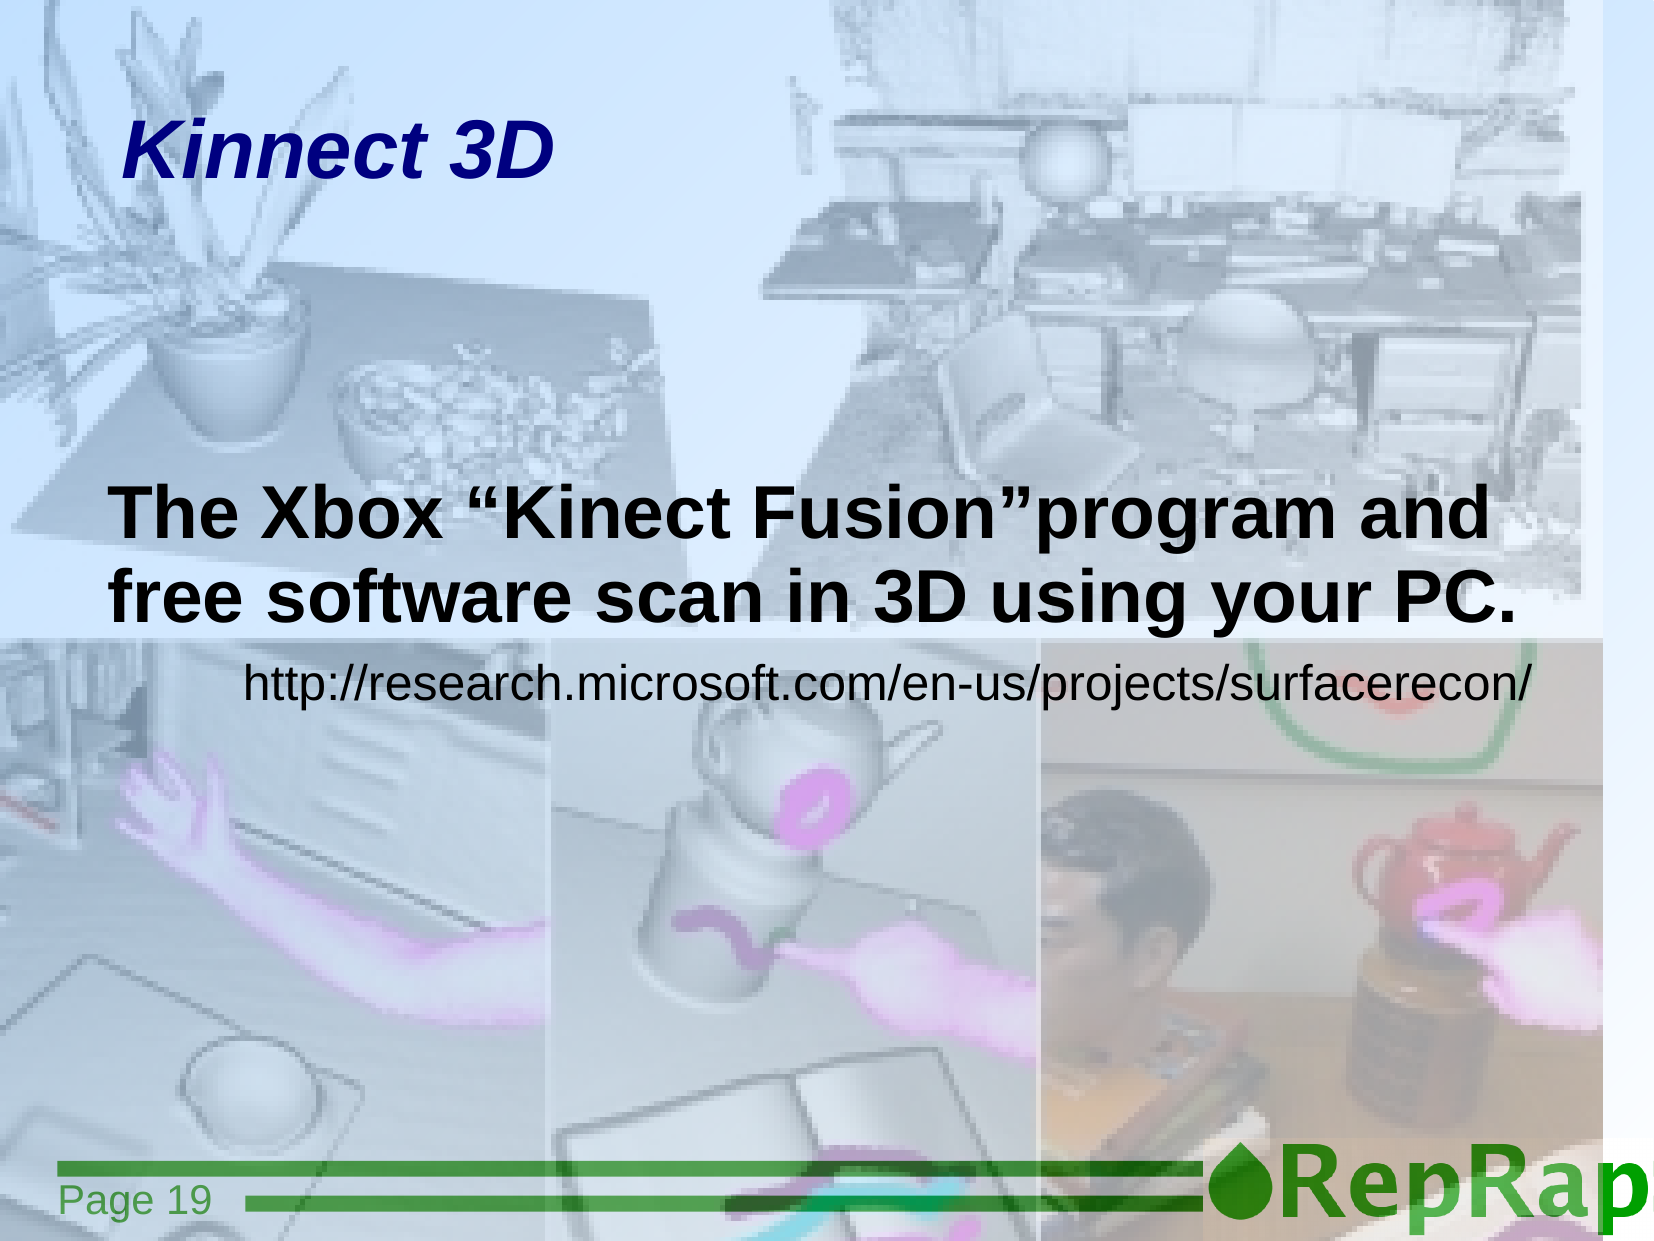

# Kinnect 3D
The Xbox “Kinect Fusion”program and free software scan in 3D using your PC.
http://research.microsoft.com/en-us/projects/surfacerecon/